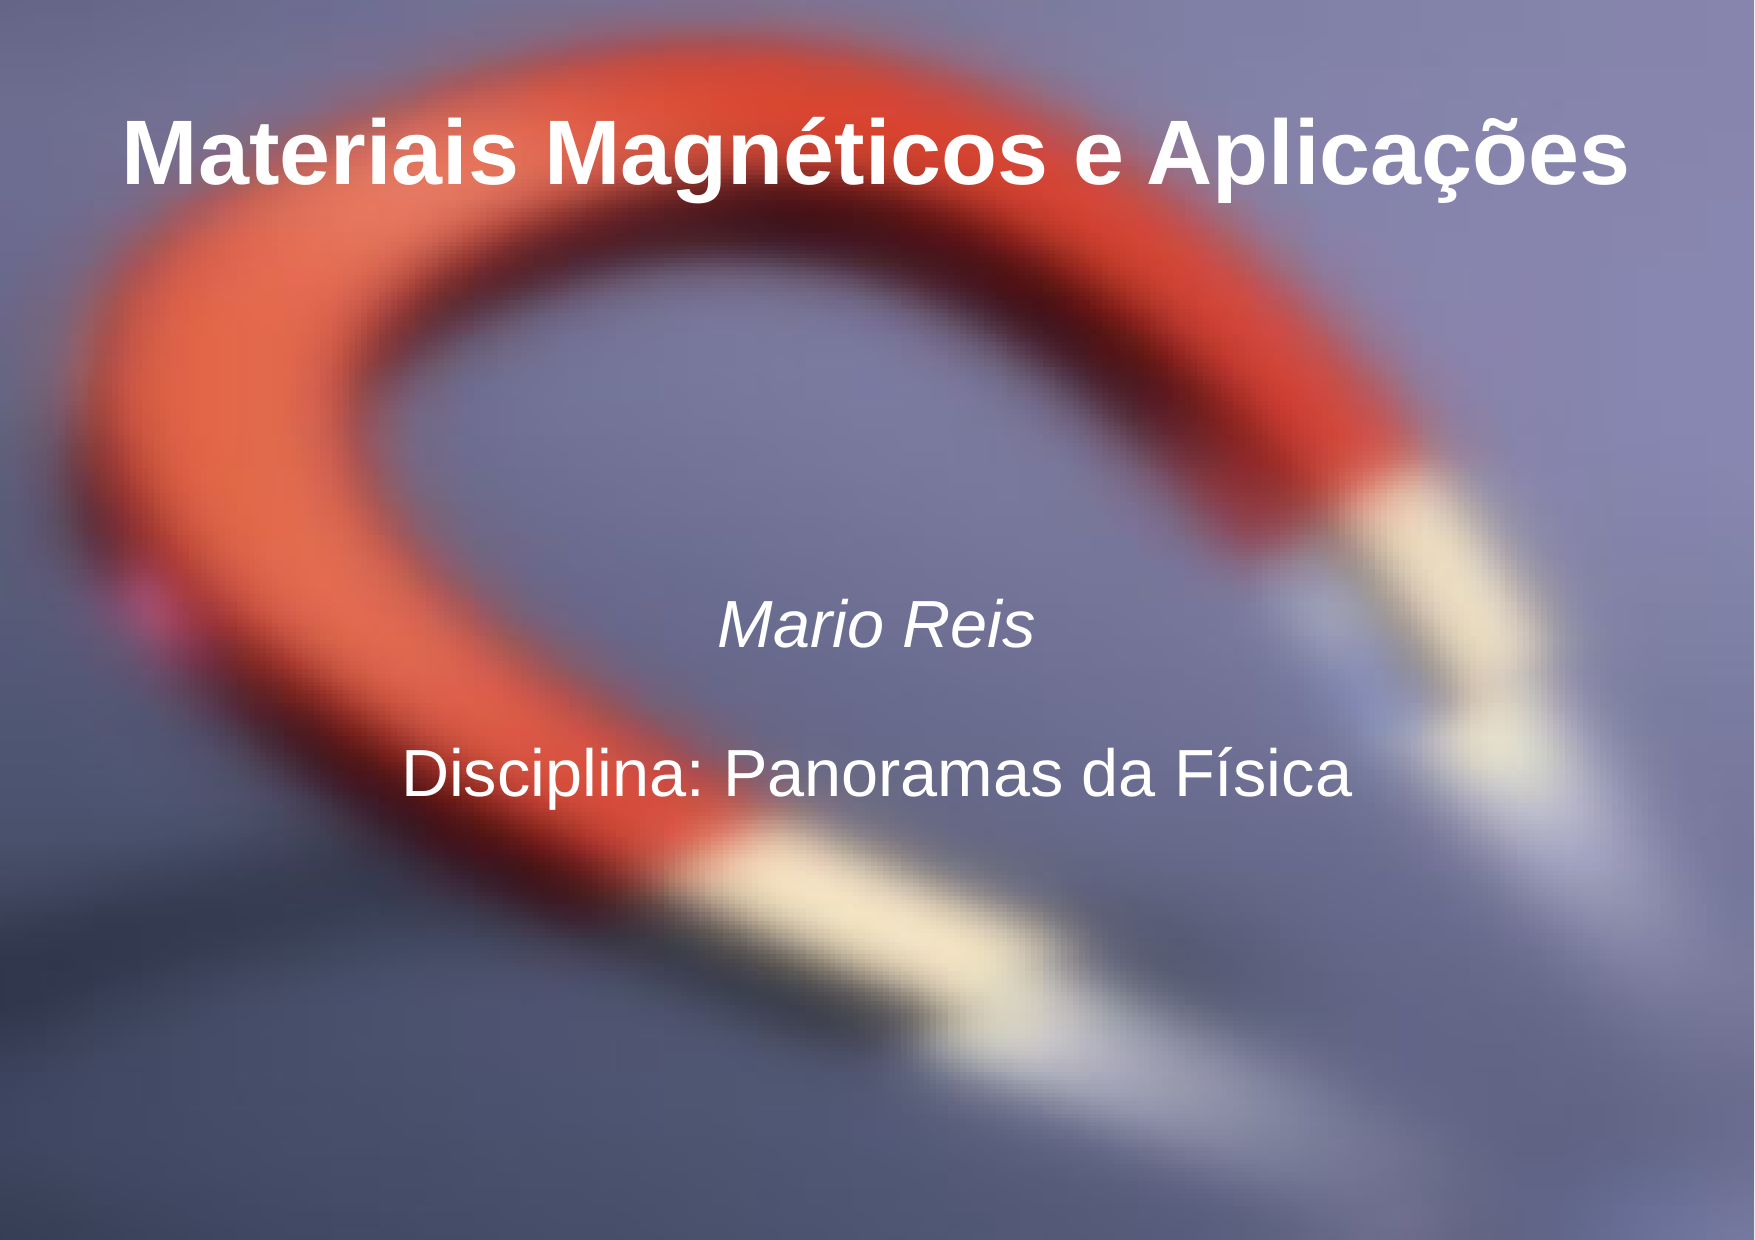

# Materiais Magnéticos e Aplicações
Mario Reis
Disciplina: Panoramas da Física